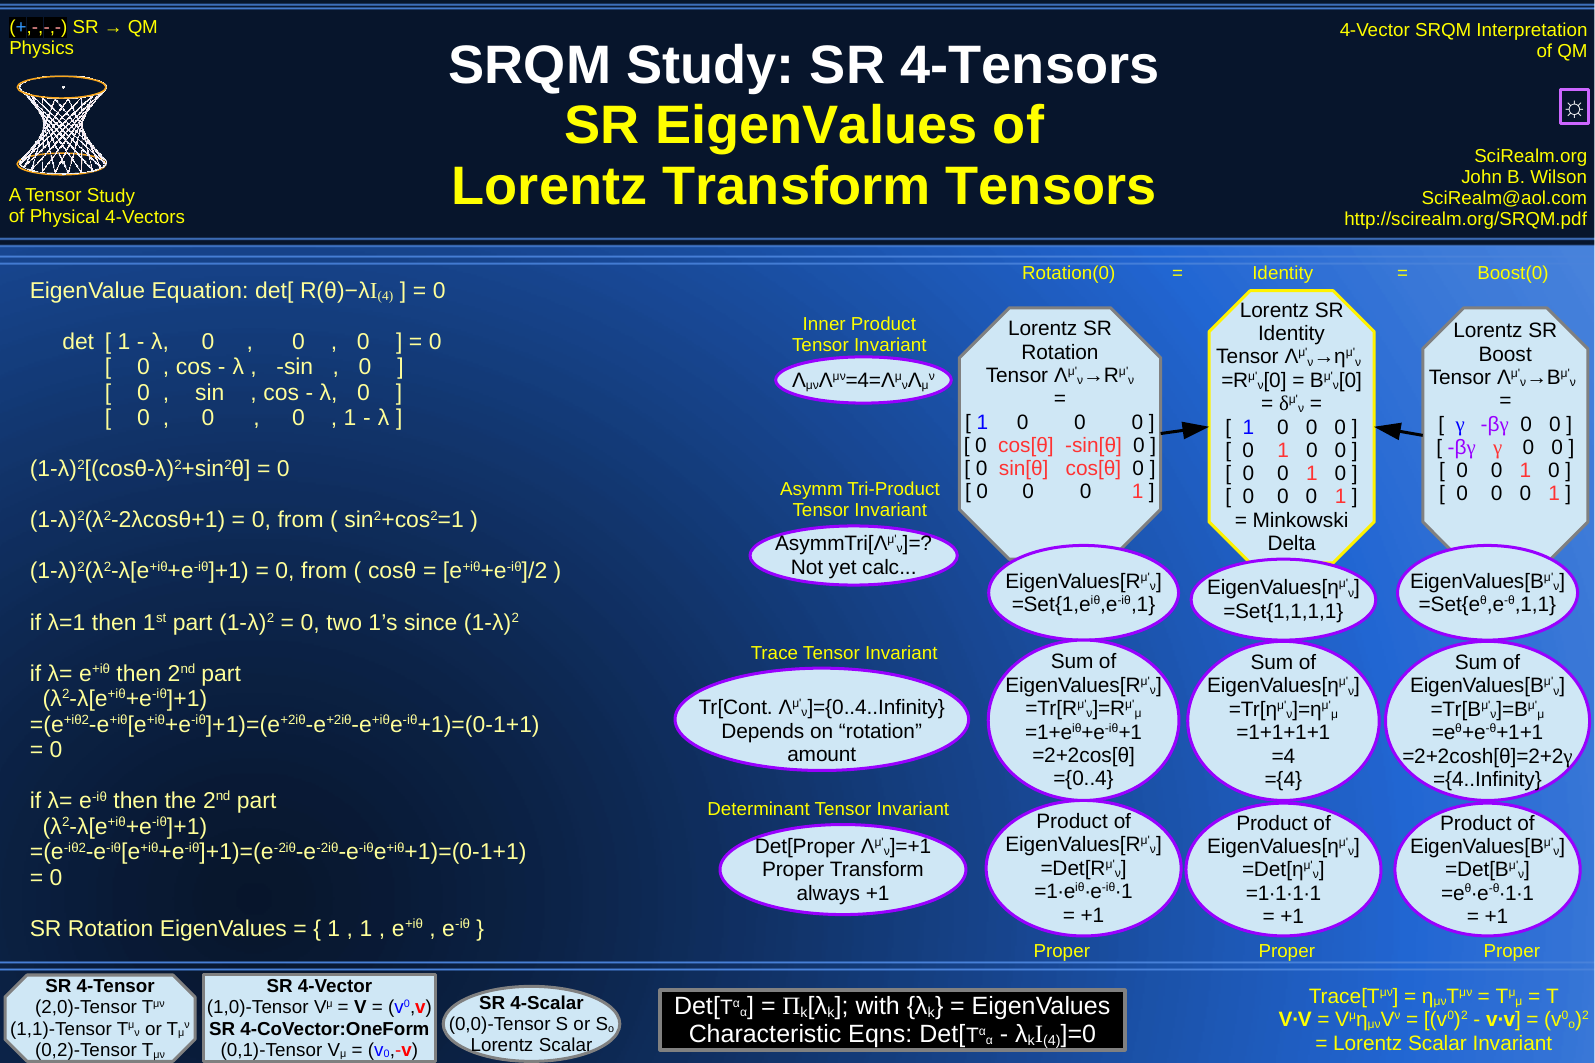

# SRQM Study: SR 4-Tensors SR EigenValues of Lorentz Transform Tensors
(+,-,-,-) SR → QM
Physics
A Tensor Study
of Physical 4-Vectors
4-Vector SRQM Interpretation
of QM
SciRealm.org
John B. Wilson
SciRealm@aol.com
http://scirealm.org/SRQM.pdf
☼
Rotation(0) 	=	 Identity 		=	 Boost(0)
EigenValue Equation: det[ R(θ)−λI(4) ] = 0
 det	[ 1 - λ, 0 , 0 , 0 ] = 0
	[ 0 , cos - λ , -sin , 0 ]
	[ 0 , sin , cos - λ, 0 ]
	[ 0 , 0 , 0 , 1 - λ ]
(1-λ)2[(cosθ-λ)2+sin2θ] = 0
(1-λ)2(λ2-2λcosθ+1) = 0, from ( sin2+cos2=1 )
(1-λ)2(λ2-λ[e+iθ+e-iθ]+1) = 0, from ( cosθ = [e+iθ+e-iθ]/2 )
if λ=1 then 1st part (1-λ)2 = 0, two 1’s since (1-λ)2
if λ= e+iθ then 2nd part
 (λ2-λ[e+iθ+e-iθ]+1)
=(e+iθ2-e+iθ[e+iθ+e-iθ]+1)=(e+2iθ-e+2iθ-e+iθe-iθ+1)=(0-1+1)
= 0
if λ= e-iθ then the 2nd part
 (λ2-λ[e+iθ+e-iθ]+1)
=(e-iθ2-e-iθ[e+iθ+e-iθ]+1)=(e-2iθ-e-2iθ-e-iθe+iθ+1)=(0-1+1)
= 0
SR Rotation EigenValues = { 1 , 1 , e+iθ , e-iθ }
Lorentz SR
Identity
Tensor Λμ'ν→ημ'ν
=Rμ'ν[0] = Bμ'ν[0]
= δμ'ν =
[ 1 0 0 0 ]
[ 0 1 0 0 ]
[ 0 0 1 0 ]
[ 0 0 0 1 ]
= Minkowski
Delta
Inner Product
Tensor Invariant
Lorentz SR
Rotation
Tensor Λμ'ν→Rμ'ν
=
[ 1 0 0 0 ]
[ 0 cos[θ] -sin[θ] 0 ]
[ 0 sin[θ] cos[θ] 0 ]
[ 0 0 0 1 ]
Lorentz SR
Boost
Tensor Λμ'ν→Bμ'ν
=
[ γ -βγ 0 0 ]
[ -βγ γ	 0 0 ]
[ 0 0 1 0 ]
[ 0 0 0 1 ]
ΛμνΛμν=4=ΛμνΛμν
Asymm Tri-Product
Tensor Invariant
AsymmTri[Λμ'ν]=?
Not yet calc...
EigenValues[Rμ'ν]
=Set{1,eiθ,e-iθ,1}
EigenValues[Bμ'ν]
=Set{eθ,e-θ,1,1}
EigenValues[ημ'ν]
=Set{1,1,1,1}
Trace Tensor Invariant
Sum of
EigenValues[Rμ'ν]
=Tr[Rμ'ν]=Rμ'μ
=1+eiθ+e-iθ+1
=2+2cos[θ]
={0..4}
Sum of
EigenValues[ημ'ν]
=Tr[ημ'ν]=ημ'μ
=1+1+1+1
=4
={4}
Sum of
EigenValues[Bμ'ν]
=Tr[Bμ'ν]=Bμ'μ
=eθ+e-θ+1+1
=2+2cosh[θ]=2+2γ
={4..Infinity}
Tr[Cont. Λμ'ν]={0..4..Infinity}
Depends on “rotation”
amount
Determinant Tensor Invariant
Product of
EigenValues[Rμ'ν]
=Det[Rμ'ν]
=1∙eiθ∙e-iθ∙1
= +1
Product of
EigenValues[ημ'ν]
=Det[ημ'ν]
=1∙1∙1∙1
= +1
Product of
EigenValues[Bμ'ν]
=Det[Bμ'ν]
=eθ∙e-θ∙1∙1
= +1
Det[Proper Λμ'ν]=+1
Proper Transform
always +1
Proper			Proper			Proper
SR 4-Tensor
(2,0)-Tensor Tμν
(1,1)-Tensor Tμν or Tμν
(0,2)-Tensor Tμν
SR 4-Vector
(1,0)-Tensor Vμ = V = (v0,v)
SR 4-CoVector:OneForm
(0,1)-Tensor Vμ = (v0,-v)
Trace[Tμν] = ημνTμν = Tμμ = T
V∙V = VμημνVν = [(v0)2 - v∙v] = (v0o)2
= Lorentz Scalar Invariant
SR 4-Scalar
(0,0)-Tensor S or So
Lorentz Scalar
Det[Tαα] = Πk[λk]; with {λk} = EigenValues
Characteristic Eqns: Det[Tαα - λkI(4)]=0